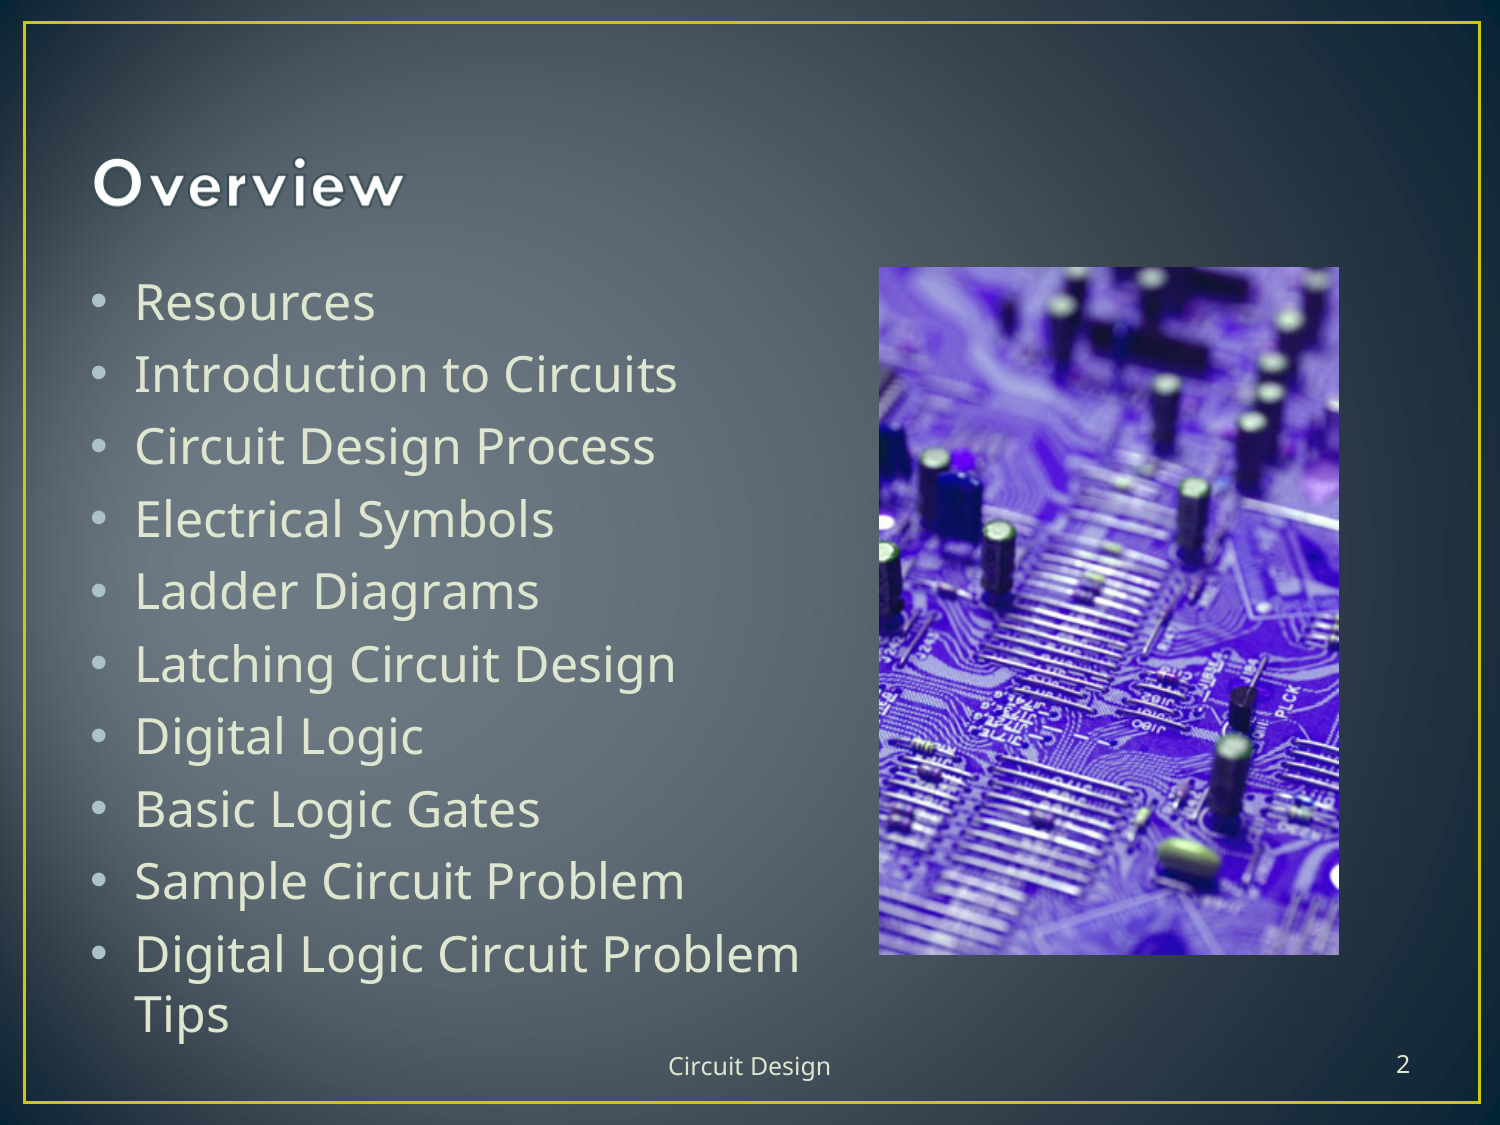

# Resources
Introduction to Circuits
Circuit Design Process
Electrical Symbols
Ladder Diagrams
Latching Circuit Design
Digital Logic
Basic Logic Gates
Sample Circuit Problem
Digital Logic Circuit Problem Tips
Circuit Design